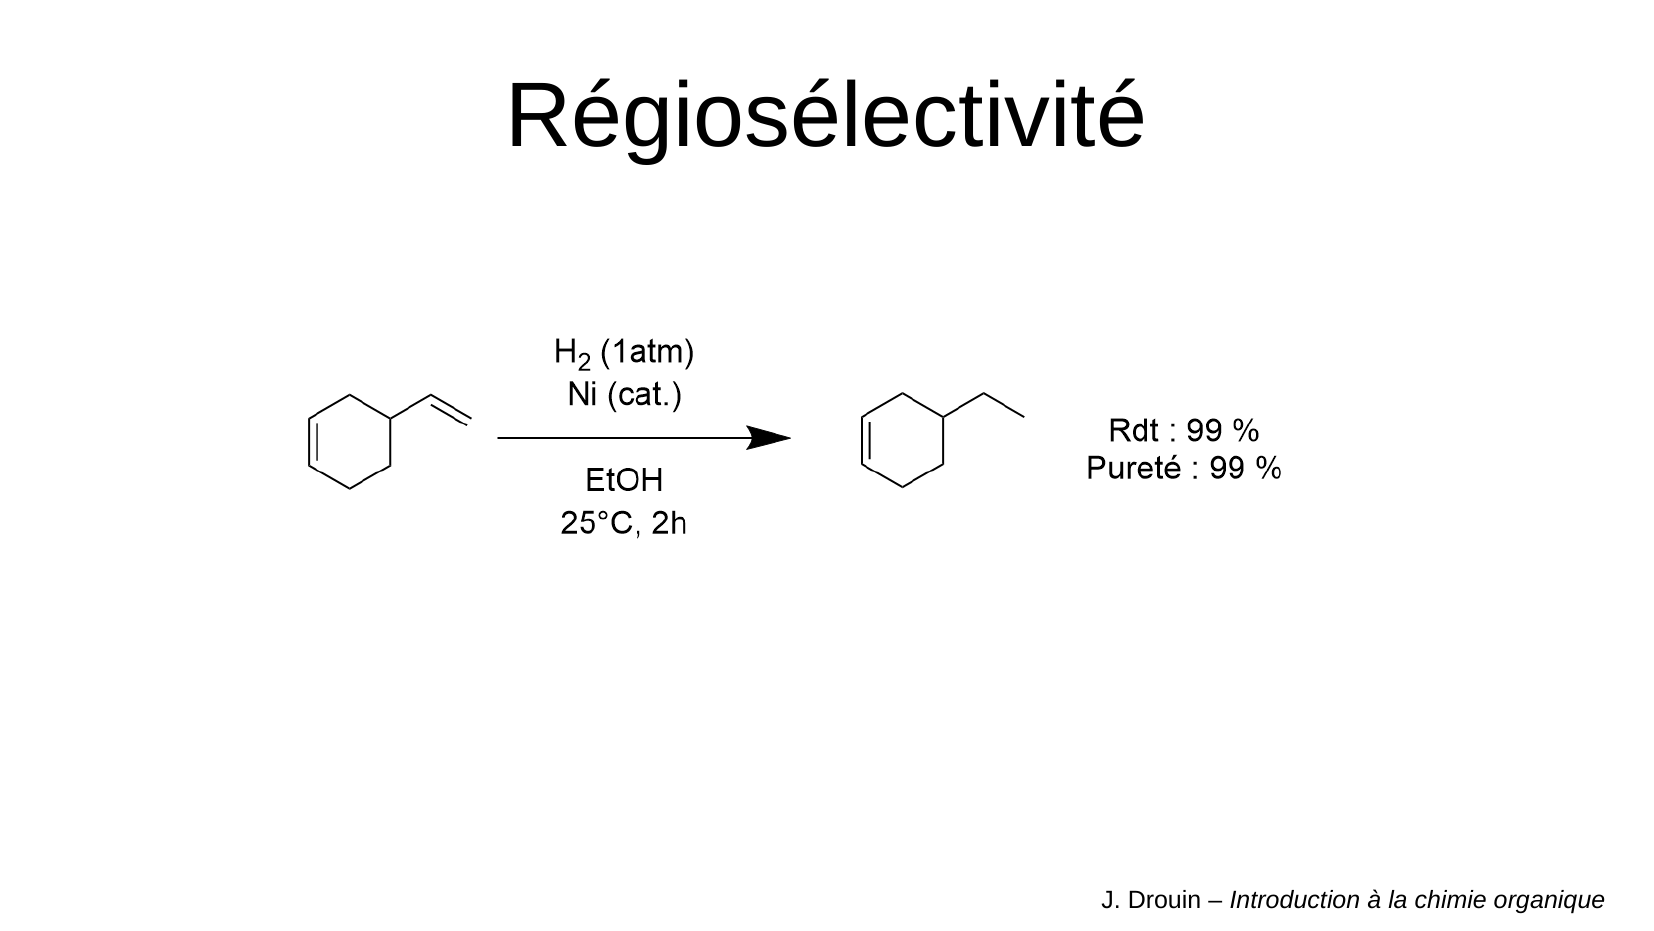

# Régiosélectivité
J. Drouin – Introduction à la chimie organique